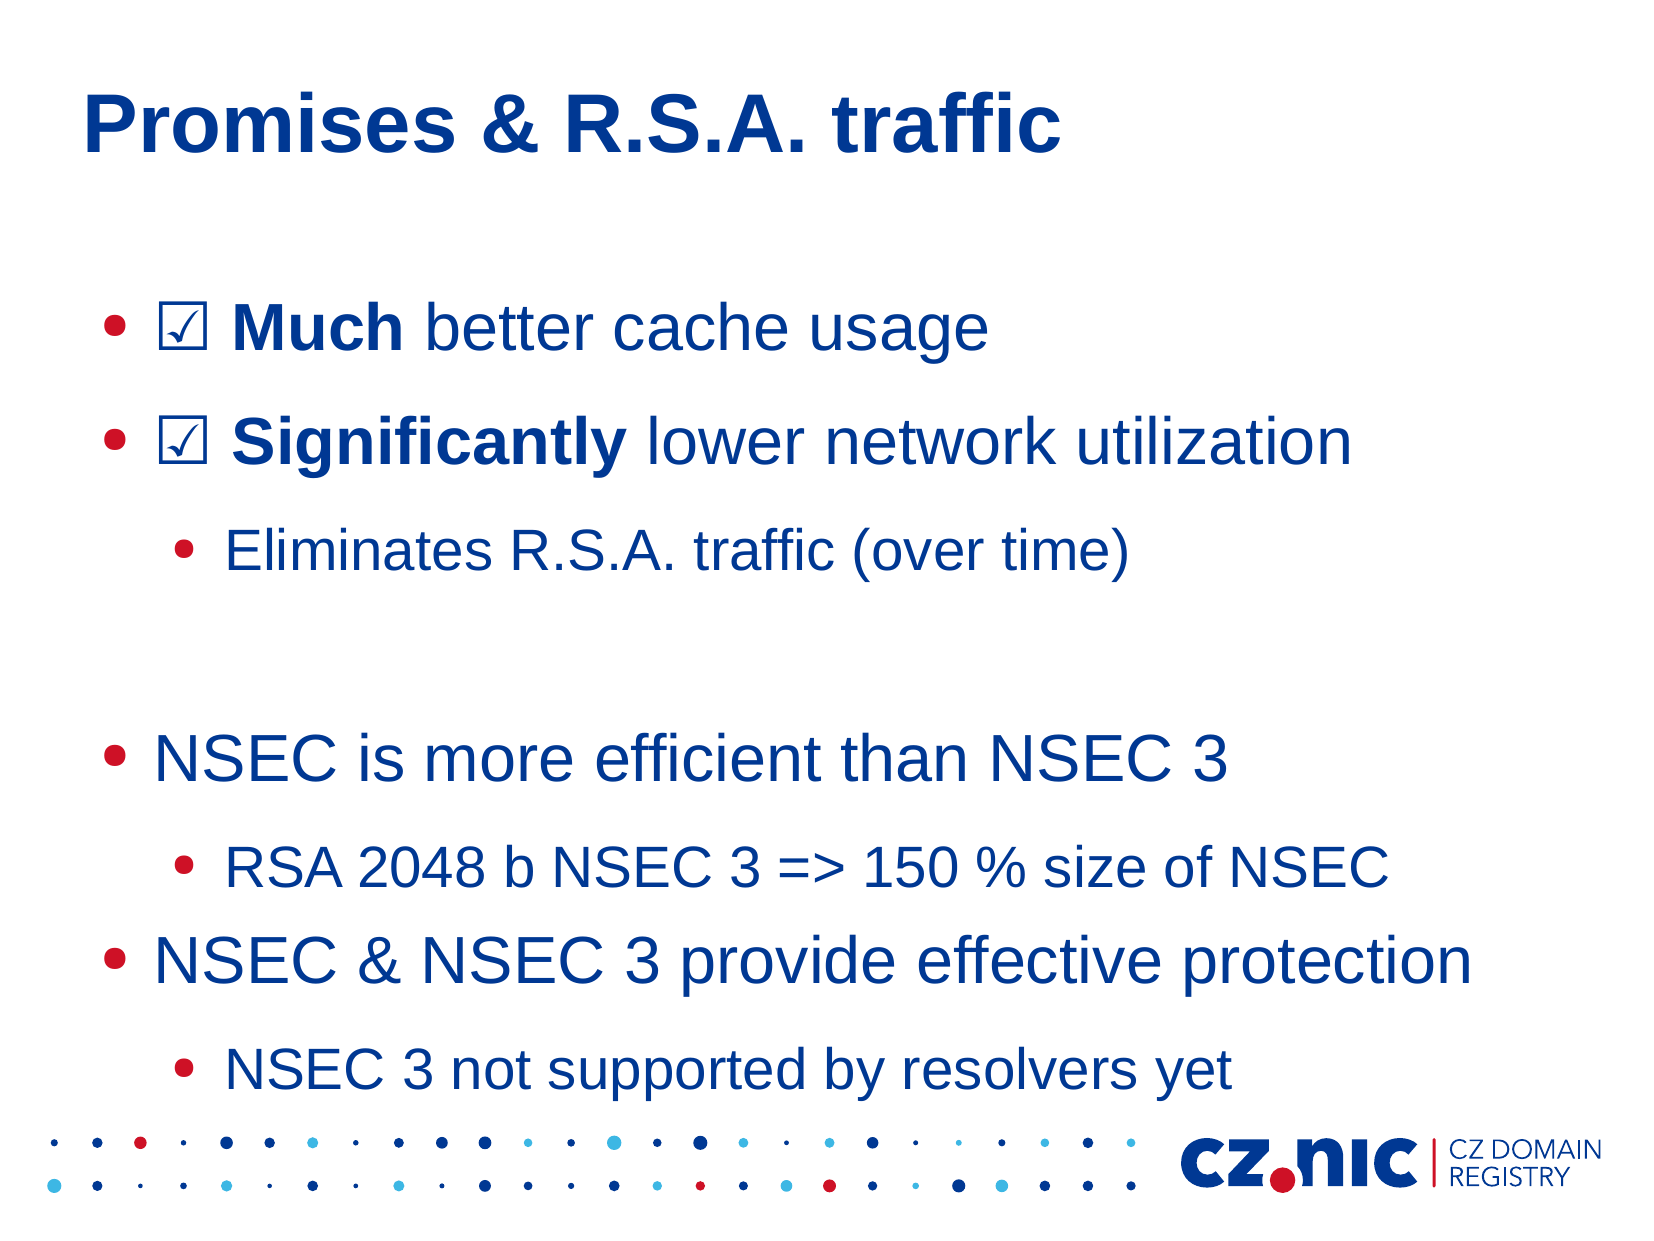

# Promises & R.S.A. traffic
☑ Much better cache usage
☑ Significantly lower network utilization
Eliminates R.S.A. traffic (over time)
NSEC is more efficient than NSEC 3
RSA 2048 b NSEC 3 => 150 % size of NSEC
NSEC & NSEC 3 provide effective protection
NSEC 3 not supported by resolvers yet